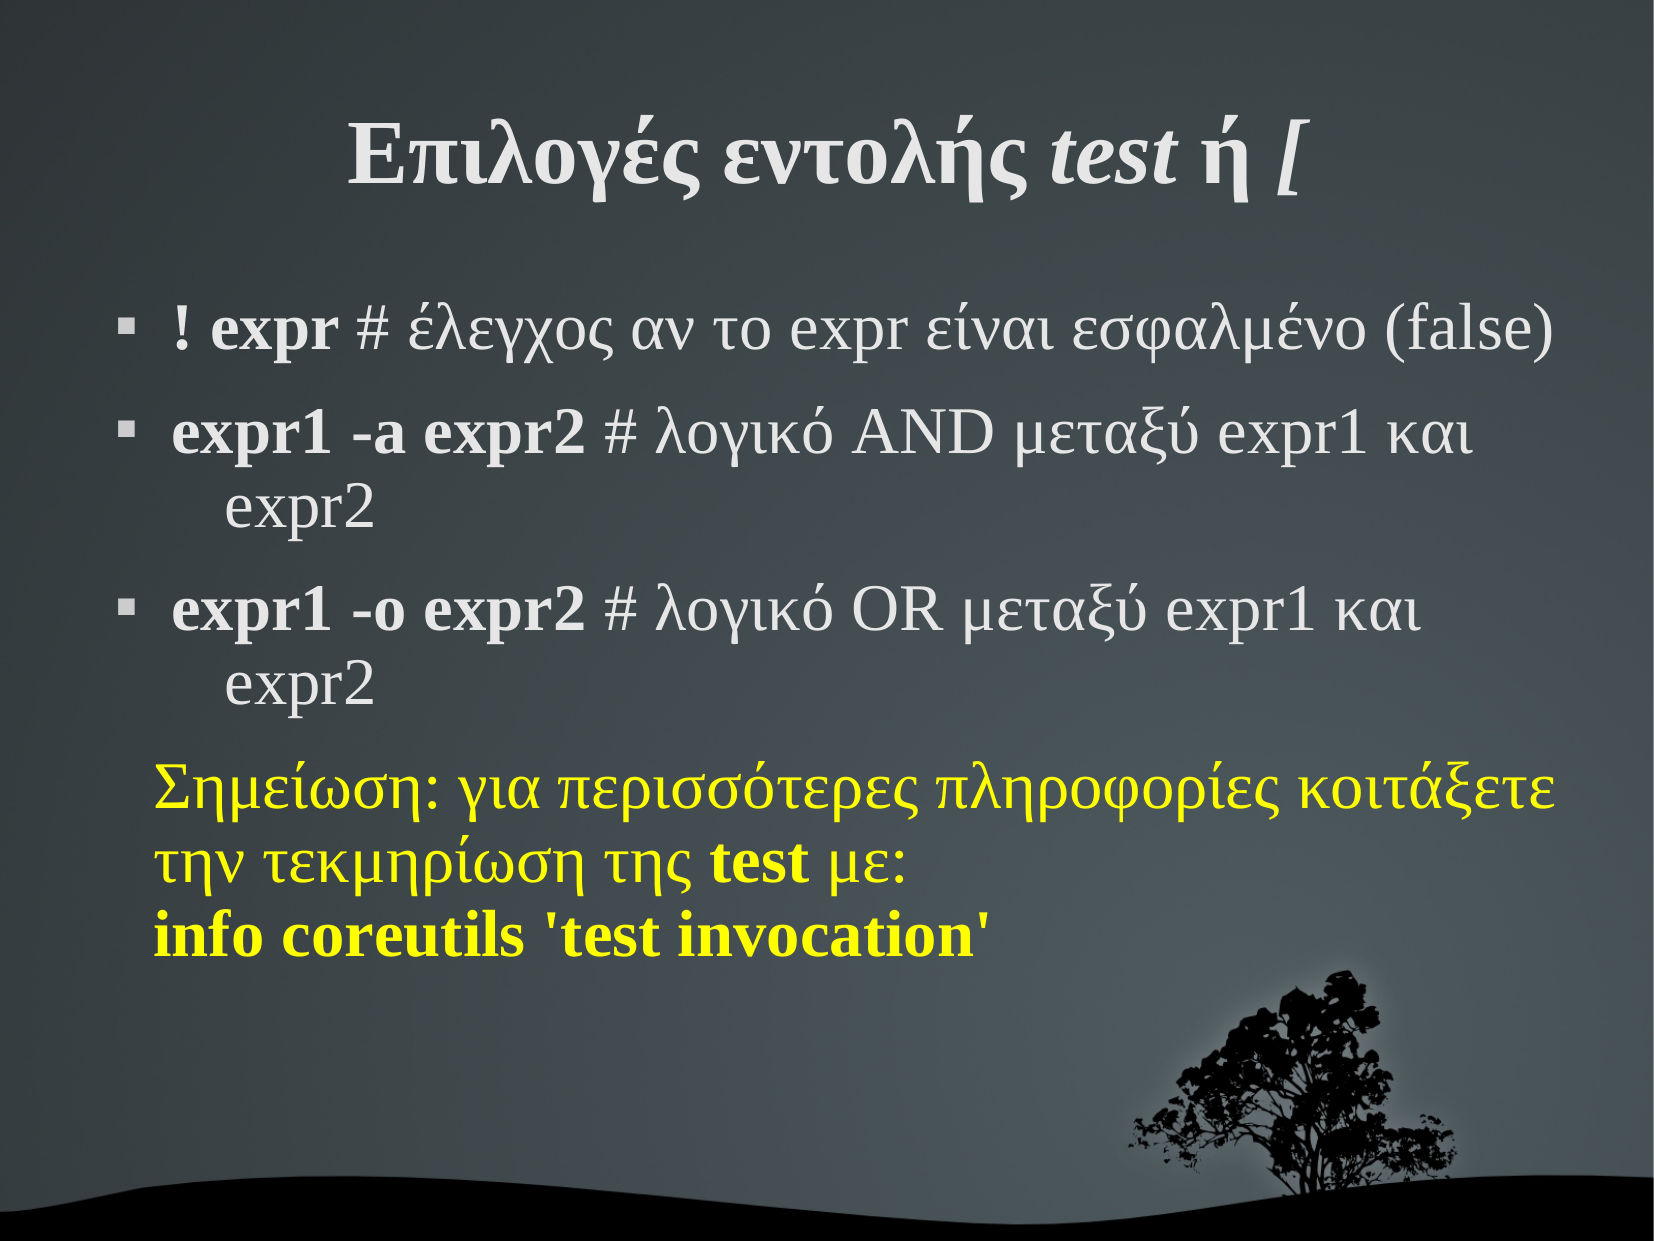

# Επιλογές εντολής test ή [
! expr # έλεγχος αν το expr είναι εσφαλμένο (false)
expr1 -a expr2 # λογικό AND μεταξύ expr1 και expr2
expr1 -o expr2 # λογικό OR μεταξύ expr1 και expr2
Σημείωση: για περισσότερες πληροφορίες κοιτάξετε την τεκμηρίωση της test με:
info coreutils 'test invocation'